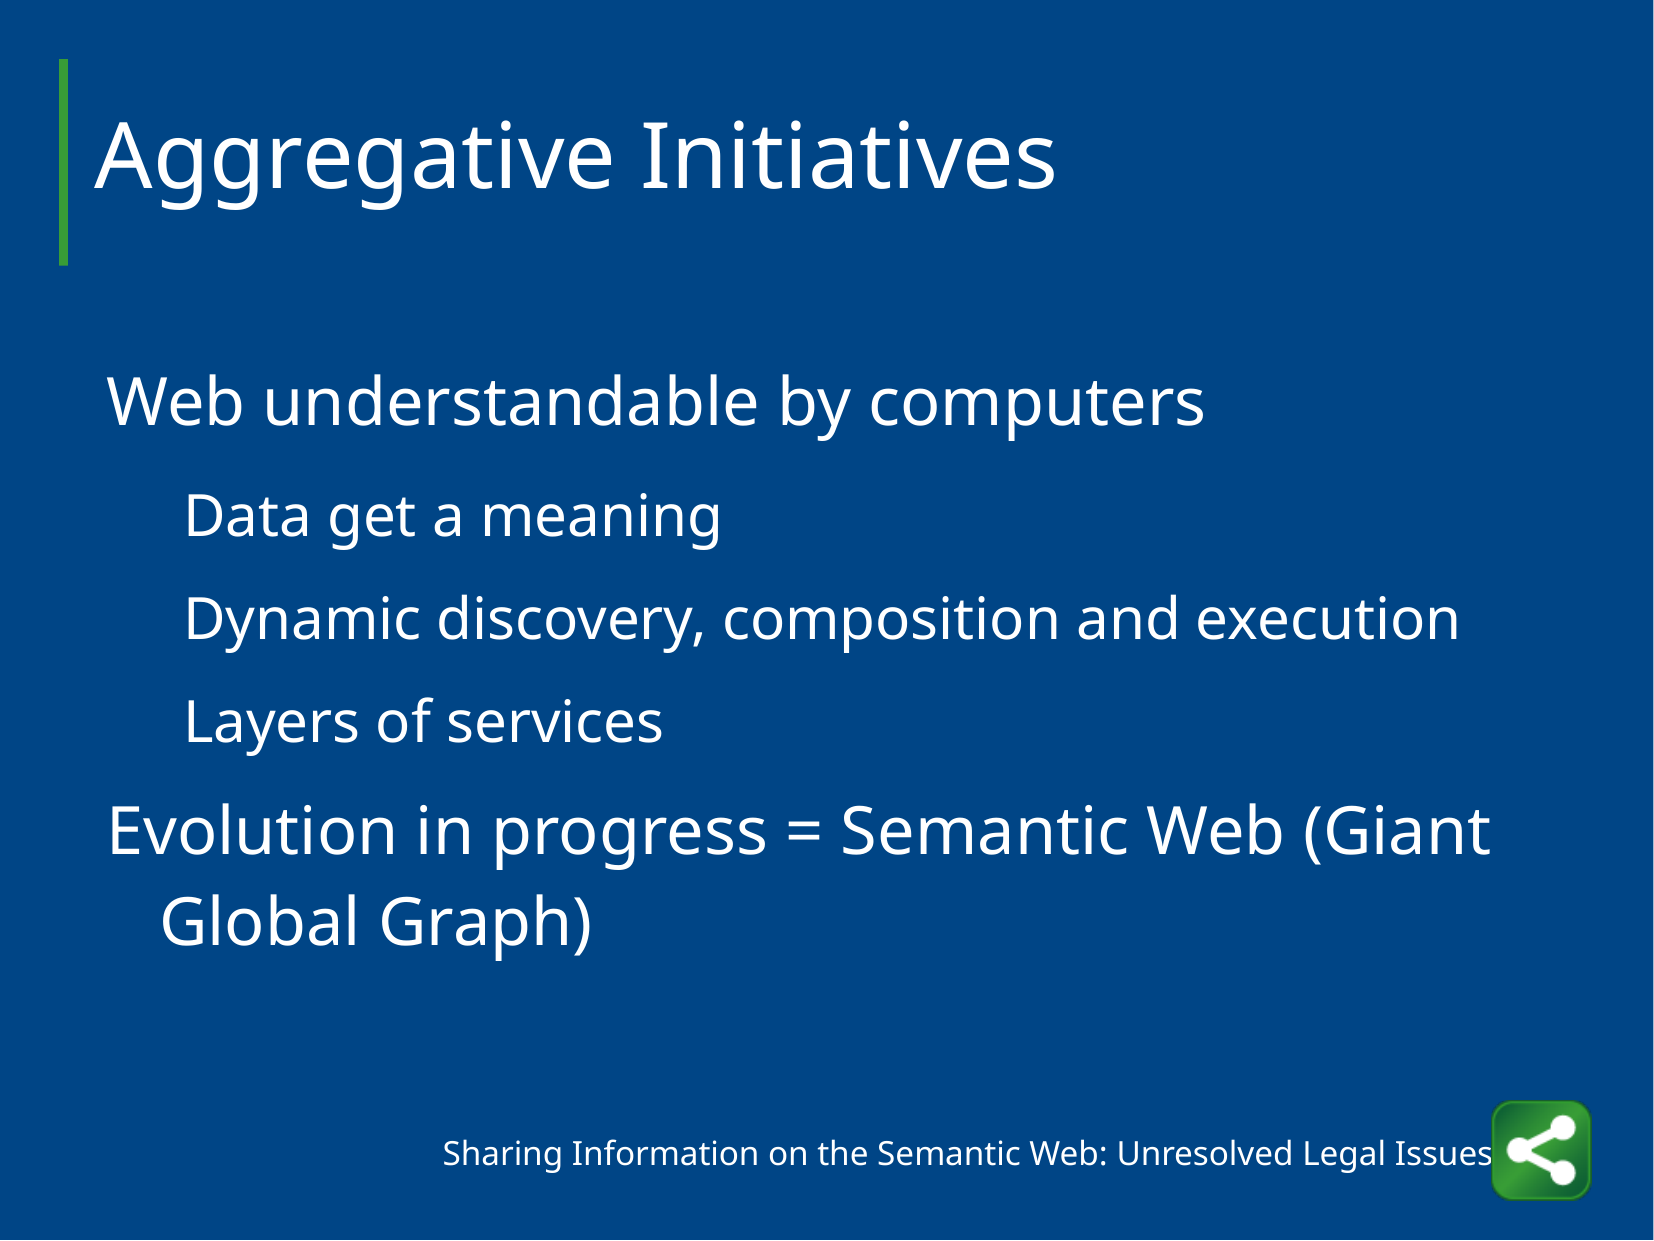

# Aggregative Initiatives
Web understandable by computers
Data get a meaning
Dynamic discovery, composition and execution
Layers of services
Evolution in progress = Semantic Web (Giant Global Graph)